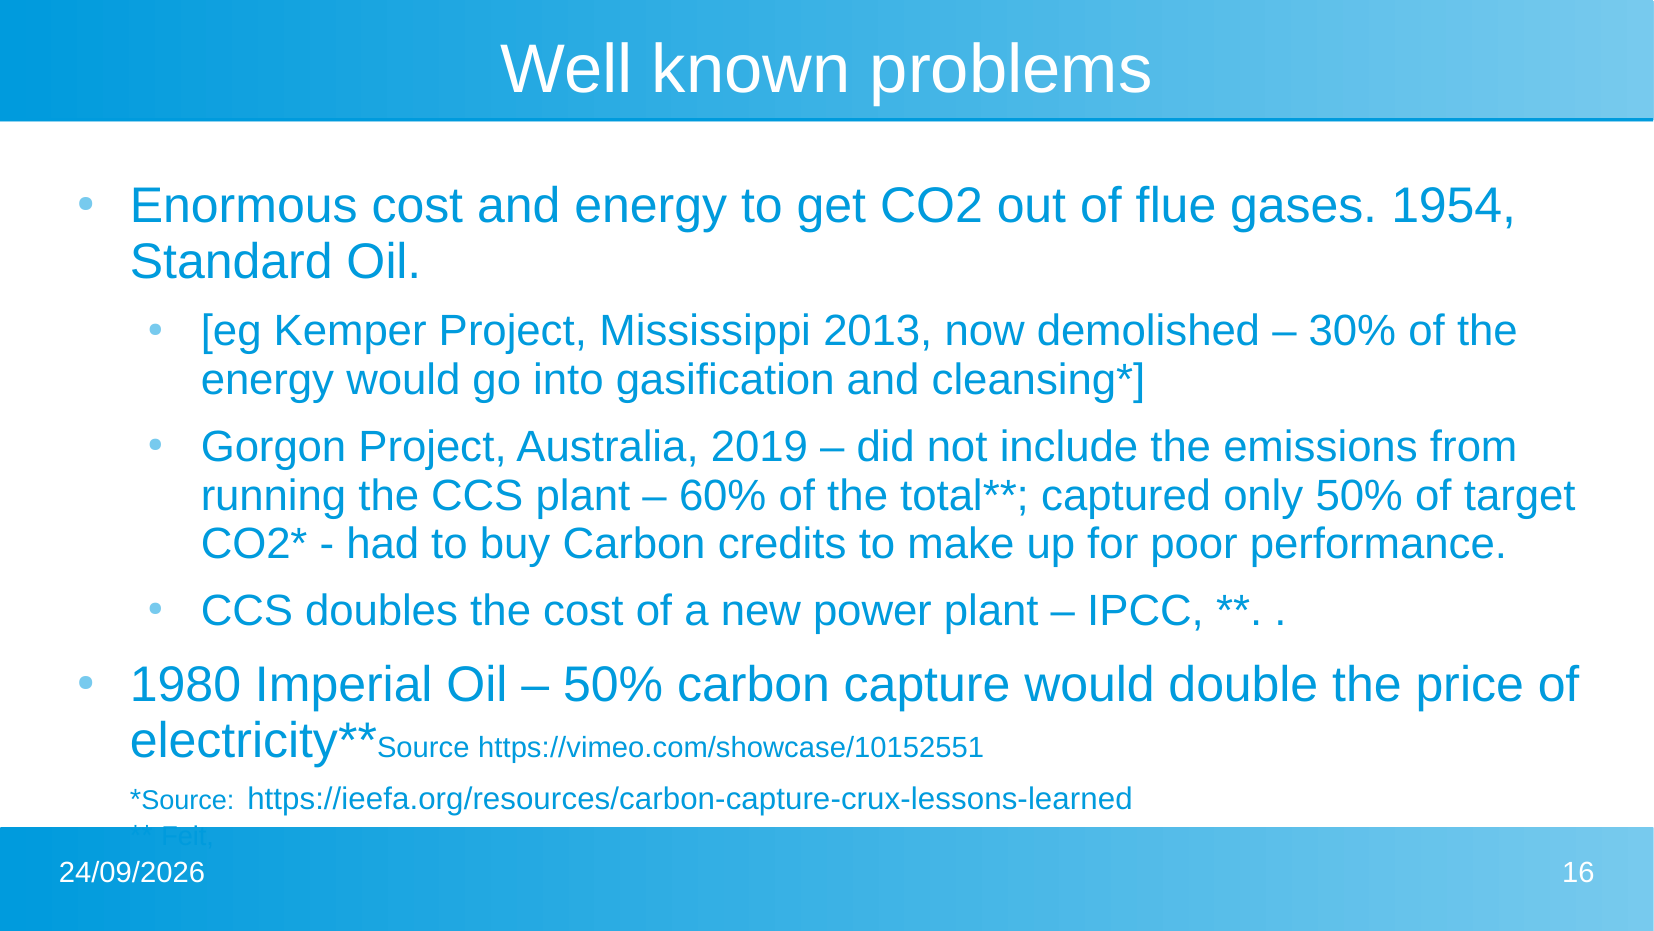

# Well known problems
Enormous cost and energy to get CO2 out of flue gases. 1954, Standard Oil.
[eg Kemper Project, Mississippi 2013, now demolished – 30% of the energy would go into gasification and cleansing*]
Gorgon Project, Australia, 2019 – did not include the emissions from running the CCS plant – 60% of the total**; captured only 50% of target CO2* - had to buy Carbon credits to make up for poor performance.
CCS doubles the cost of a new power plant – IPCC, **. .
1980 Imperial Oil – 50% carbon capture would double the price of electricity**Source https://vimeo.com/showcase/10152551
*Source: https://ieefa.org/resources/carbon-capture-crux-lessons-learned
** Feit,
16